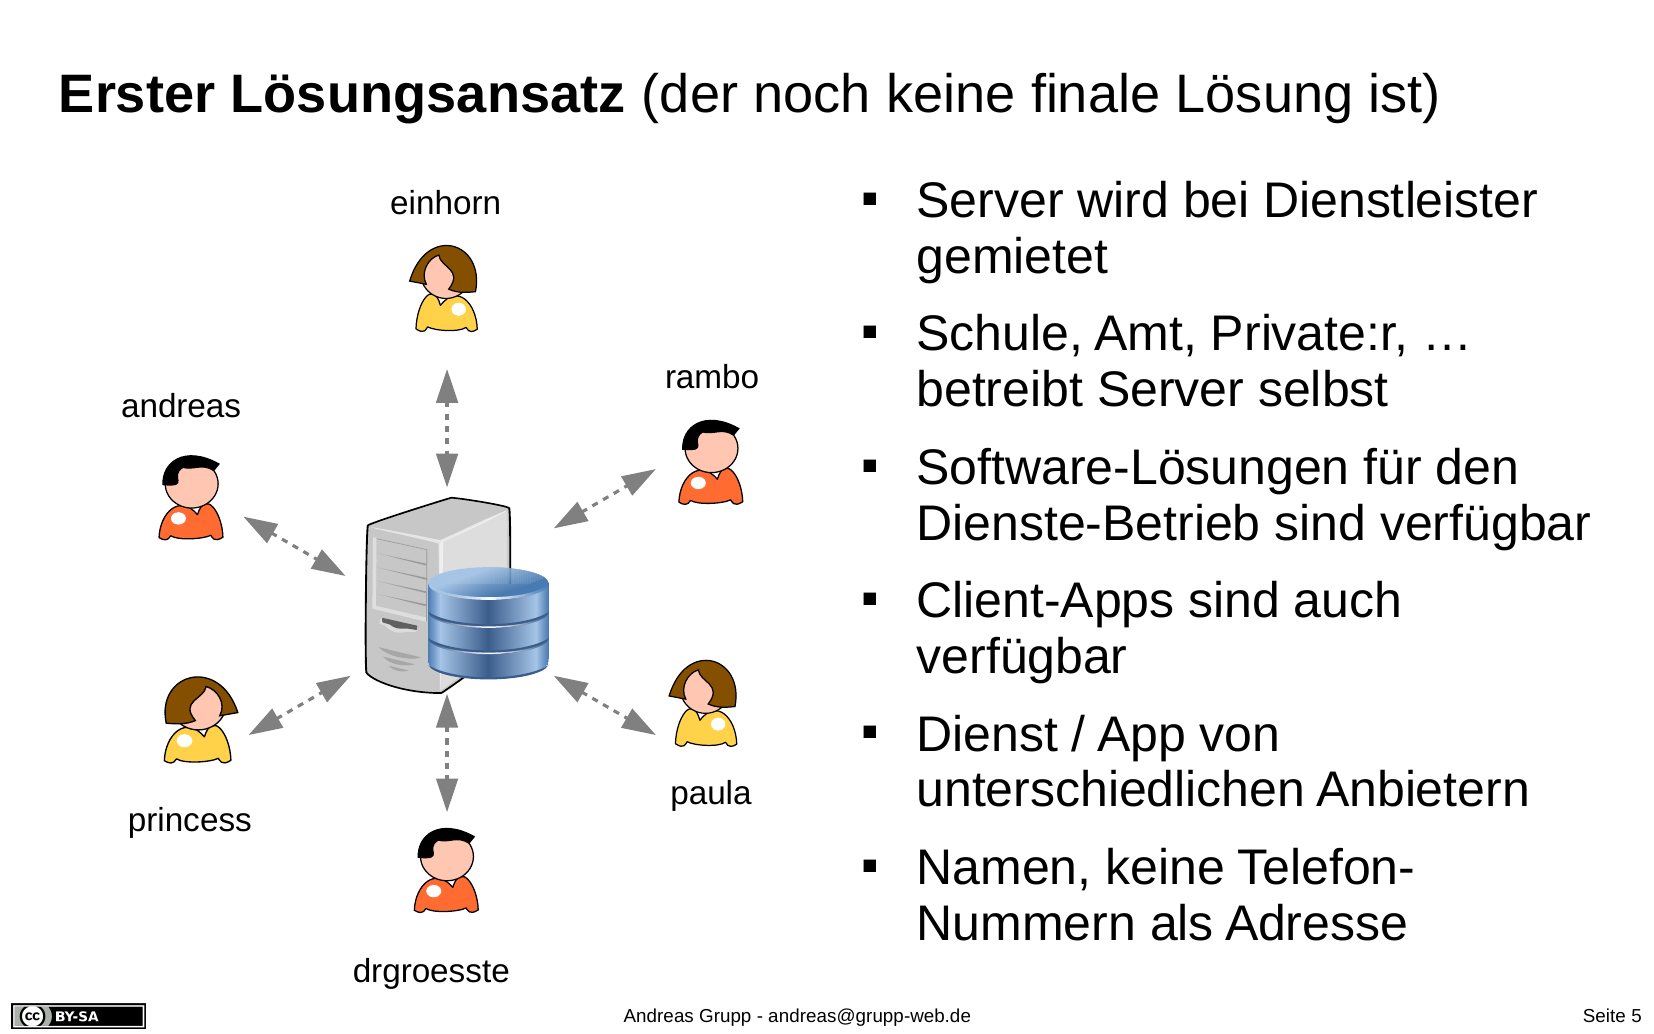

# Erster Lösungsansatz (der noch keine finale Lösung ist)
Server wird bei Dienstleister gemietet
Schule, Amt, Private:r, … betreibt Server selbst
Software-Lösungen für den Dienste-Betrieb sind verfügbar
Client-Apps sind auch verfügbar
Dienst / App von unterschiedlichen Anbietern
Namen, keine Telefon-Nummern als Adresse
einhorn
rambo
andreas
paula
princess
drgroesste
Andreas Grupp - andreas@grupp-web.de
5